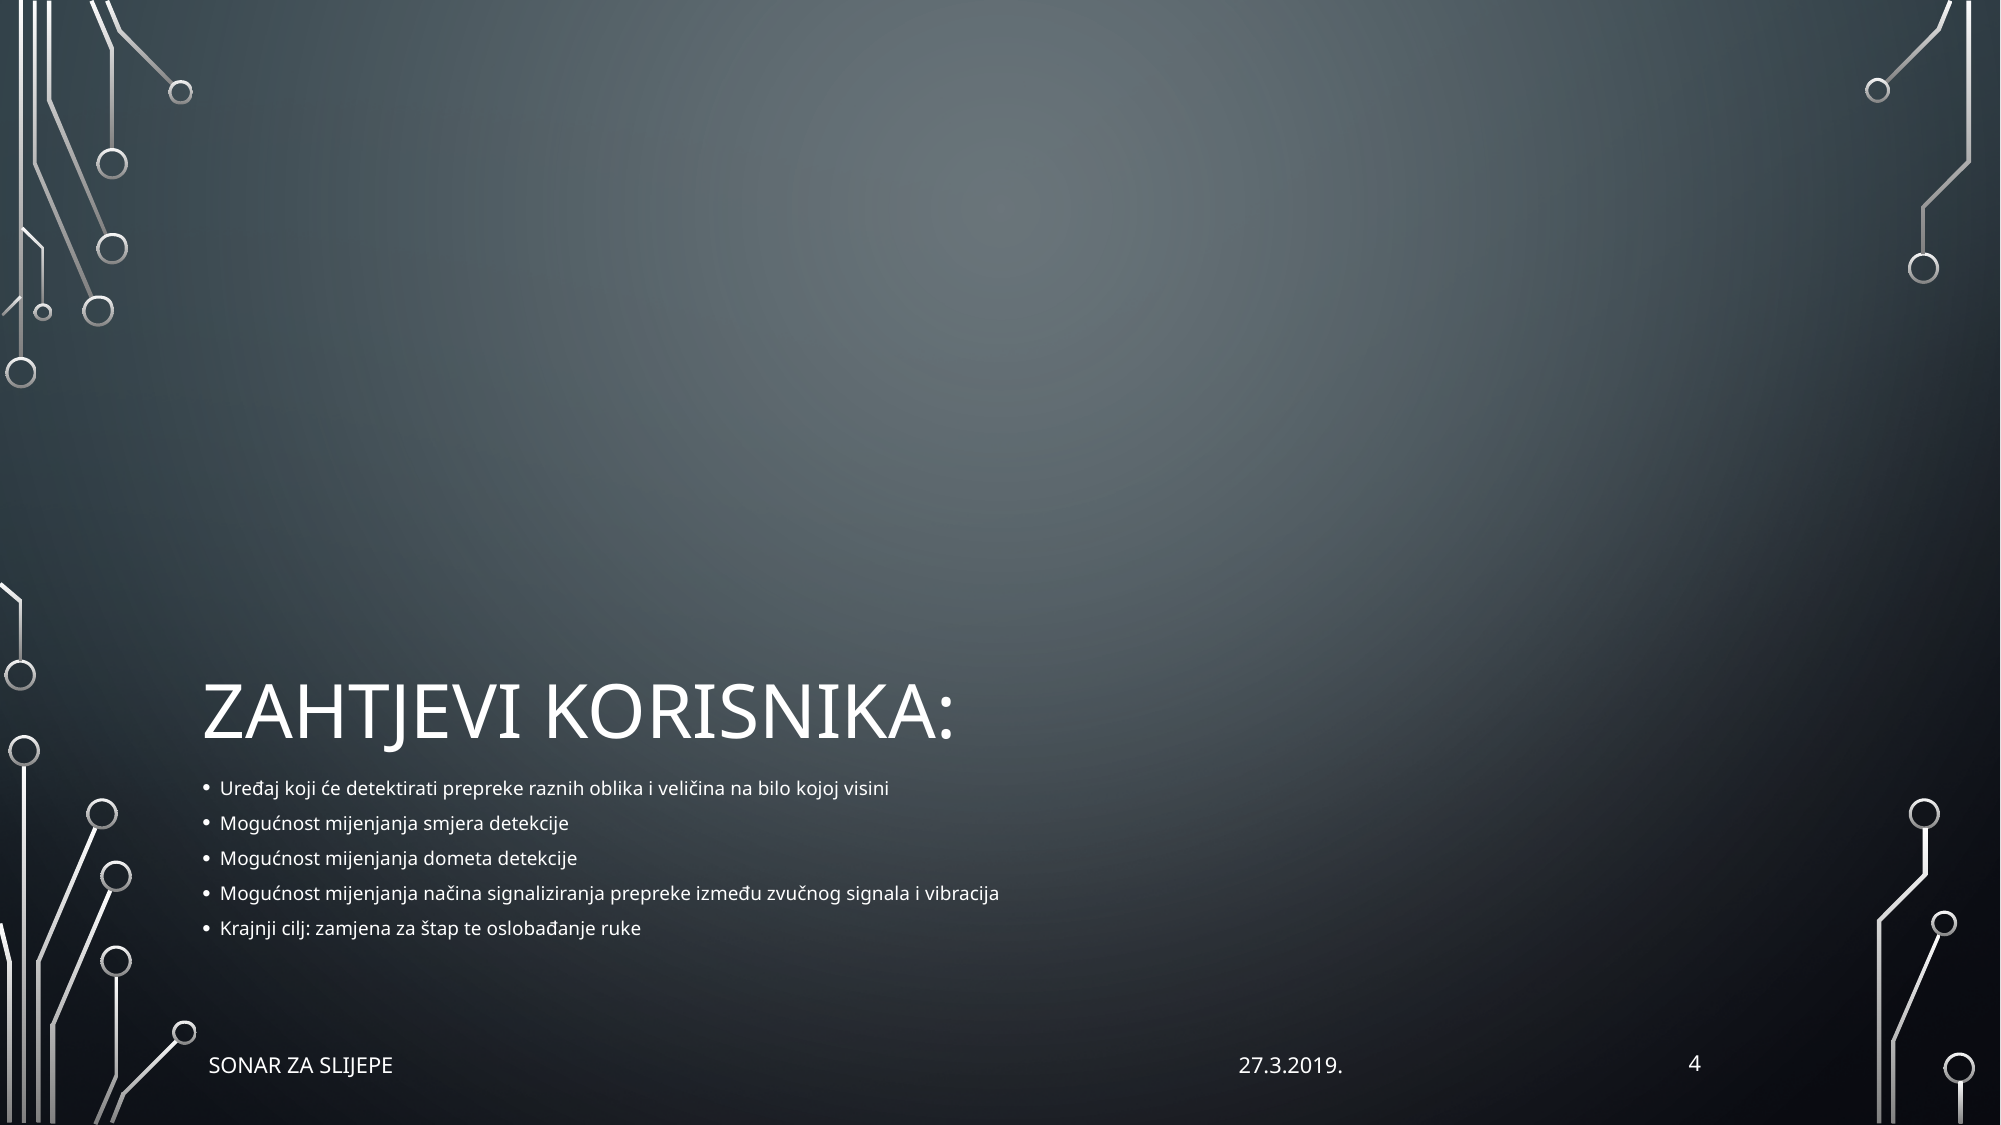

# Zahtjevi korisnika:
Uređaj koji će detektirati prepreke raznih oblika i veličina na bilo kojoj visini
Mogućnost mijenjanja smjera detekcije
Mogućnost mijenjanja dometa detekcije
Mogućnost mijenjanja načina signaliziranja prepreke između zvučnog signala i vibracija
Krajnji cilj: zamjena za štap te oslobađanje ruke
Sonar za slijepe
27.3.2019.